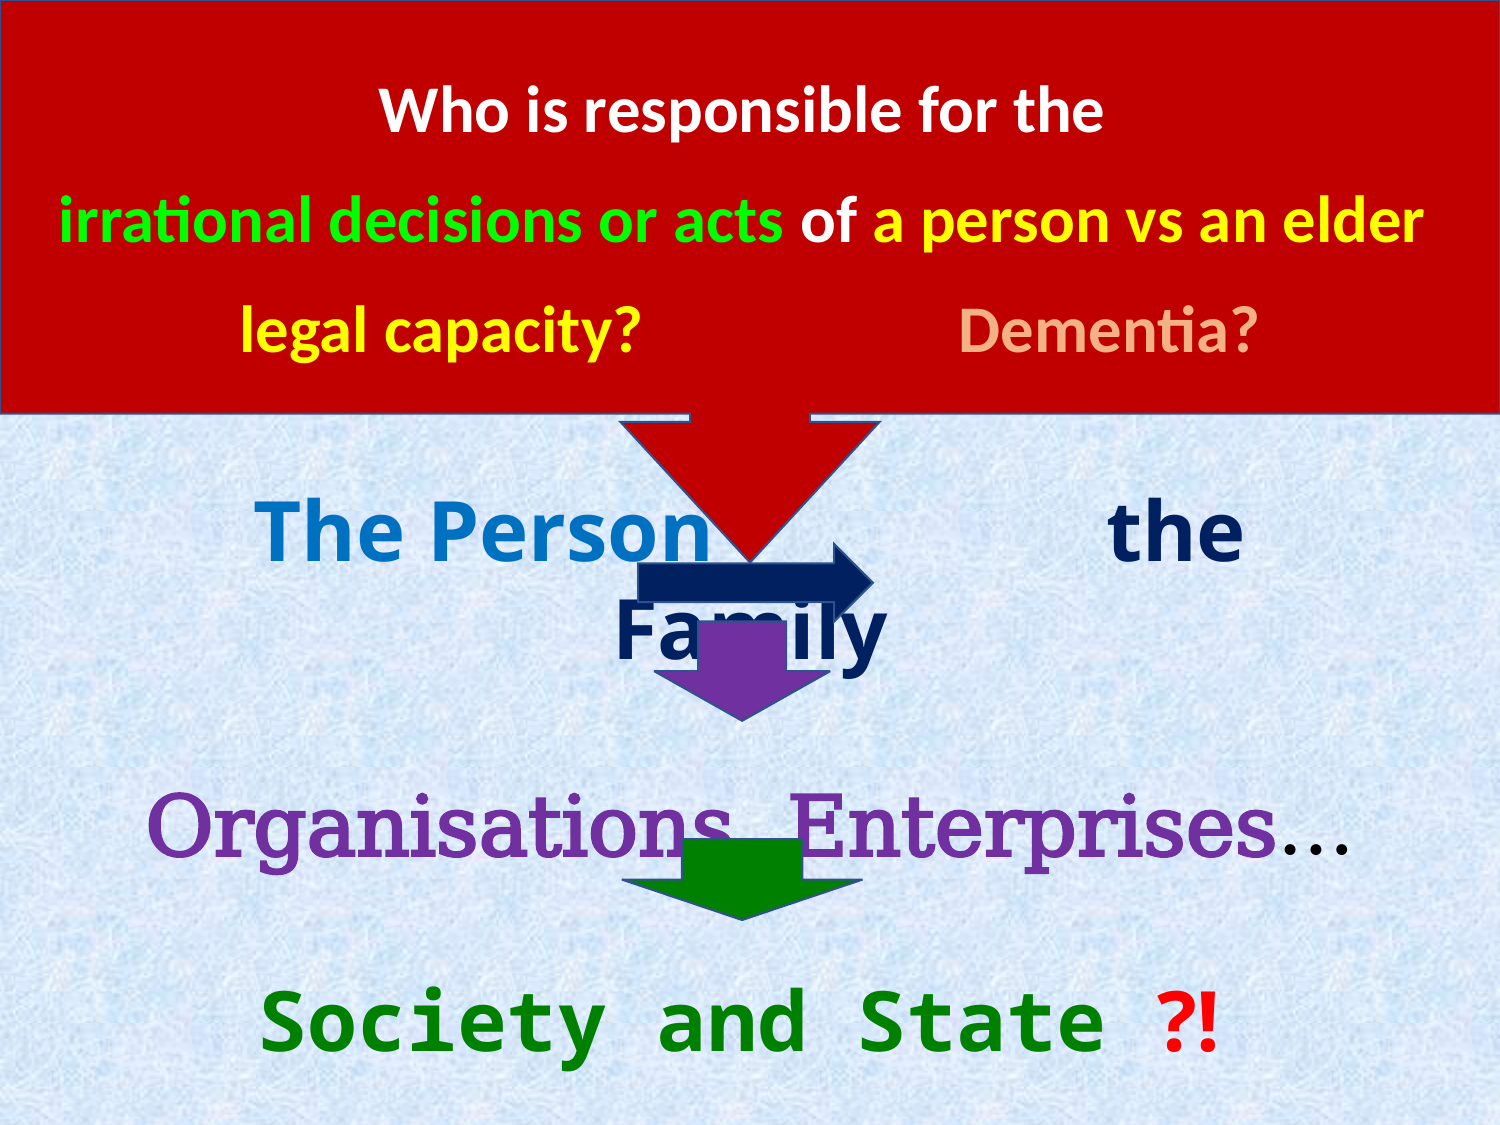

Who is responsible for the
irrational decisions or acts of a person vs an elder
legal capacity? Dementia?
# The Person the Family Organisations, Enterprises… Society and State ?!